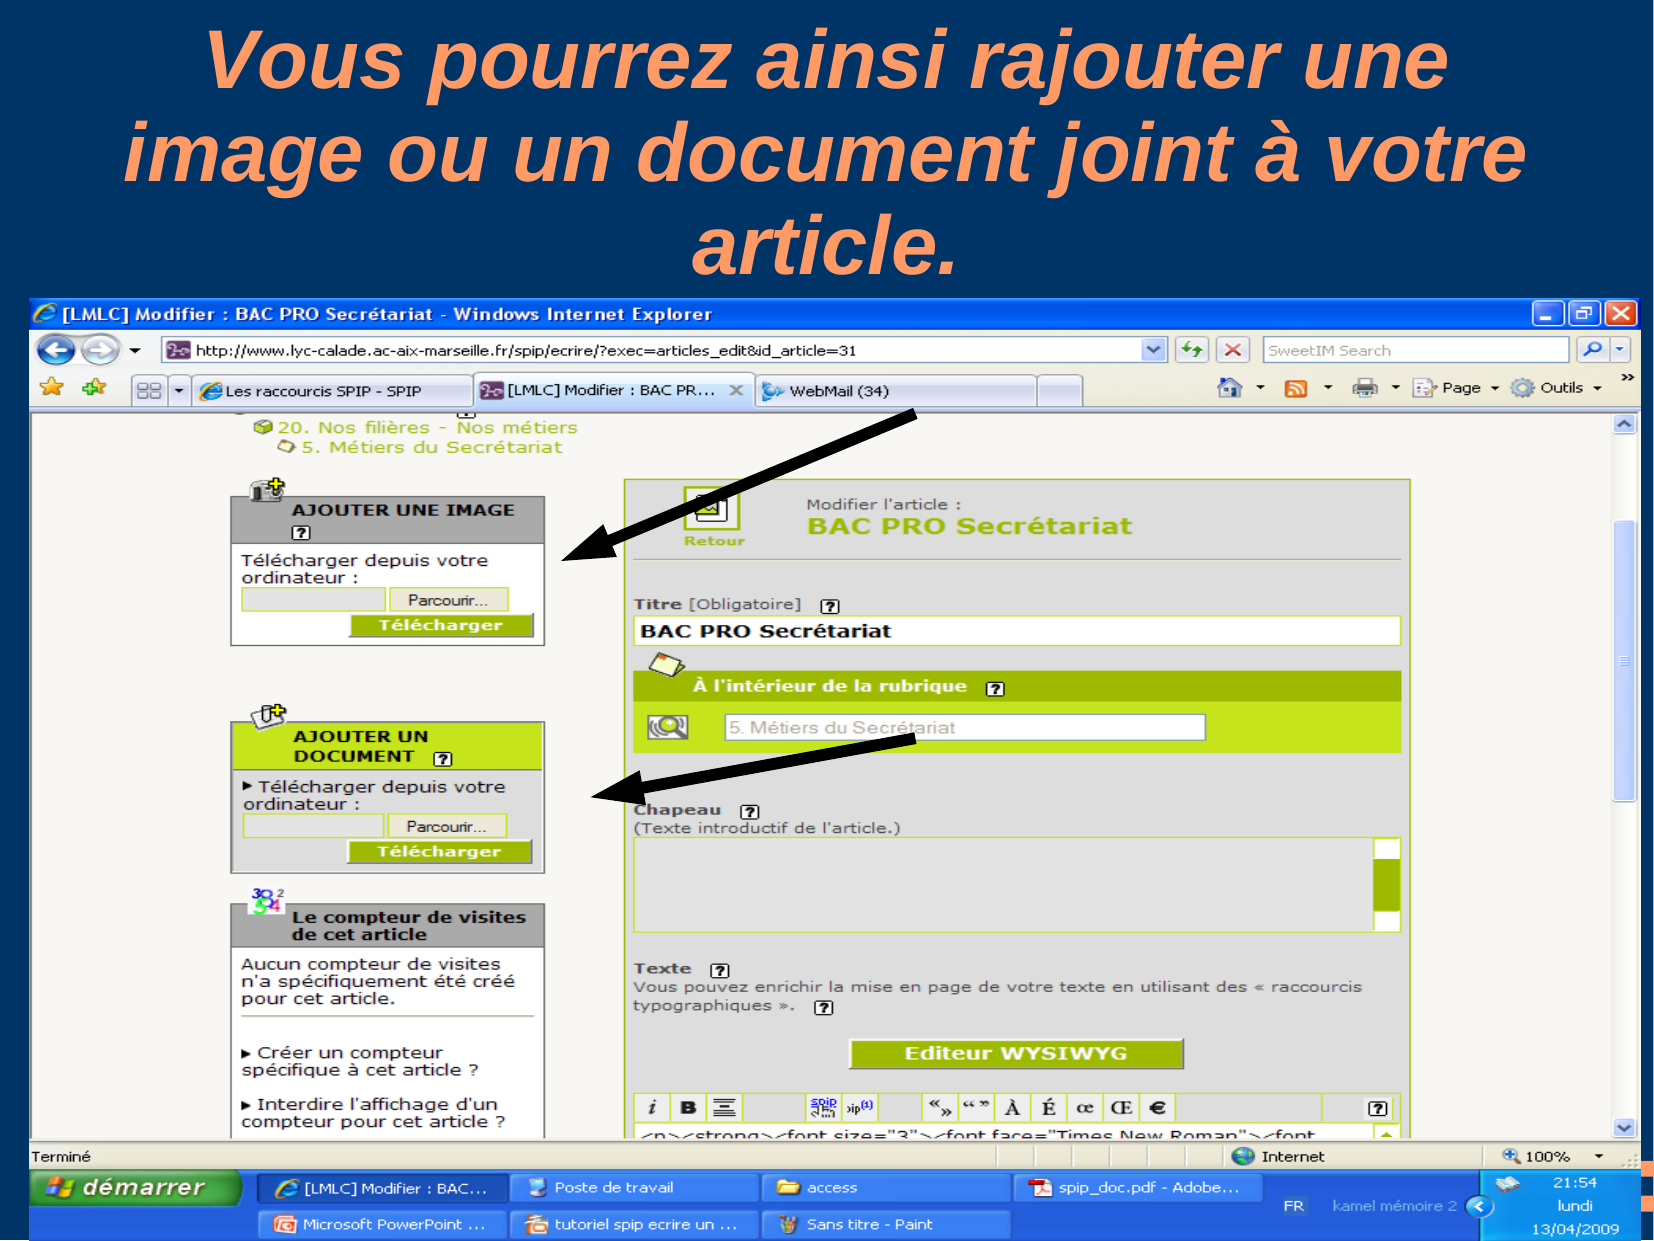

# Vous pourrez ainsi rajouter une image ou un document joint à votre article.